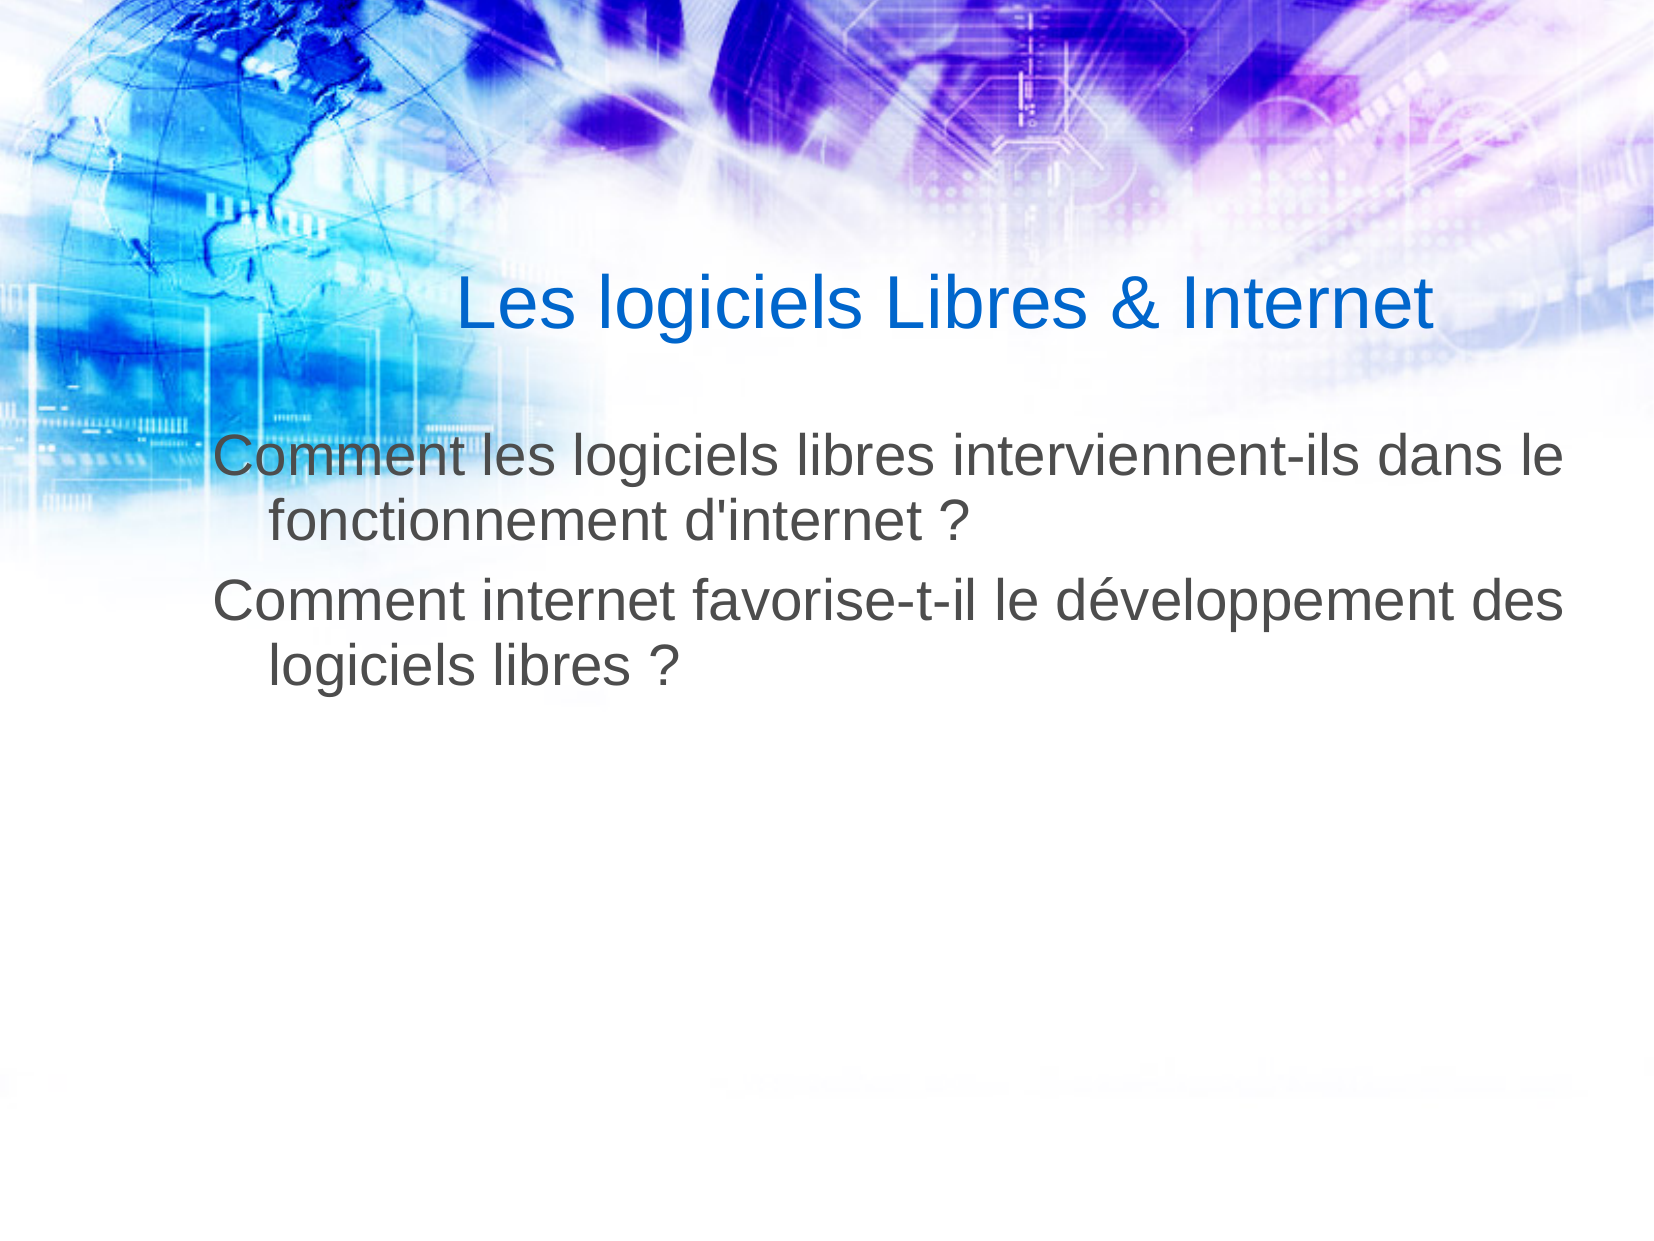

# Les logiciels Libres & Internet
Comment les logiciels libres interviennent-ils dans le fonctionnement d'internet ?
Comment internet favorise-t-il le développement des logiciels libres ?